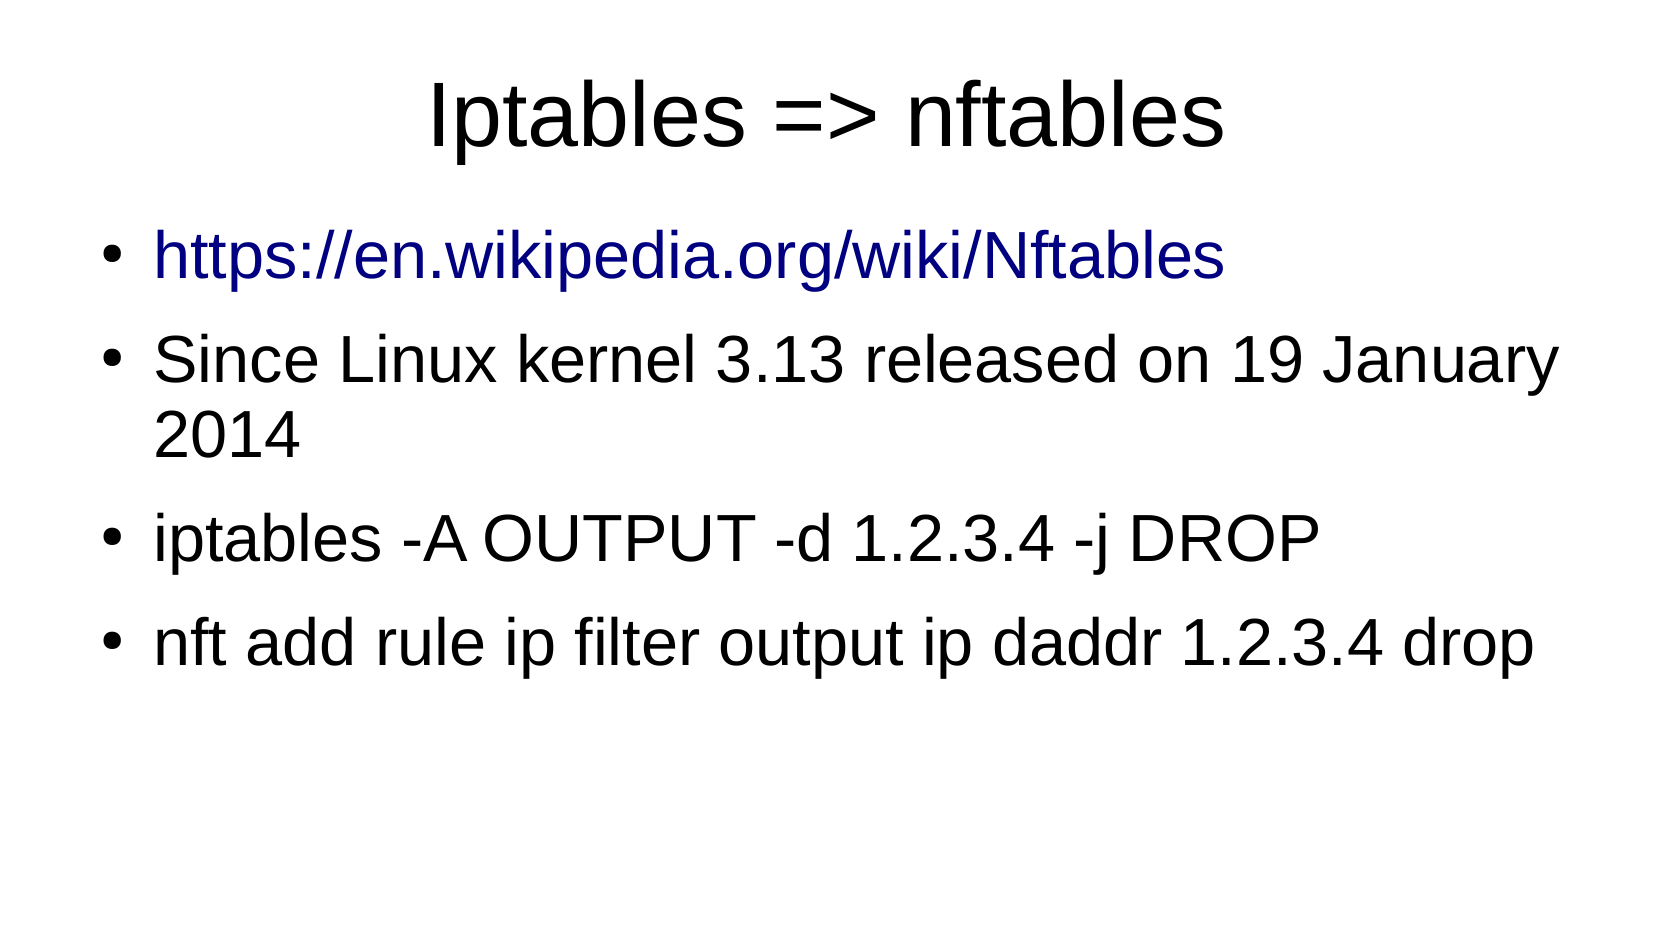

# Iptables => nftables
https://en.wikipedia.org/wiki/Nftables
Since Linux kernel 3.13 released on 19 January 2014
iptables -A OUTPUT -d 1.2.3.4 -j DROP
nft add rule ip filter output ip daddr 1.2.3.4 drop